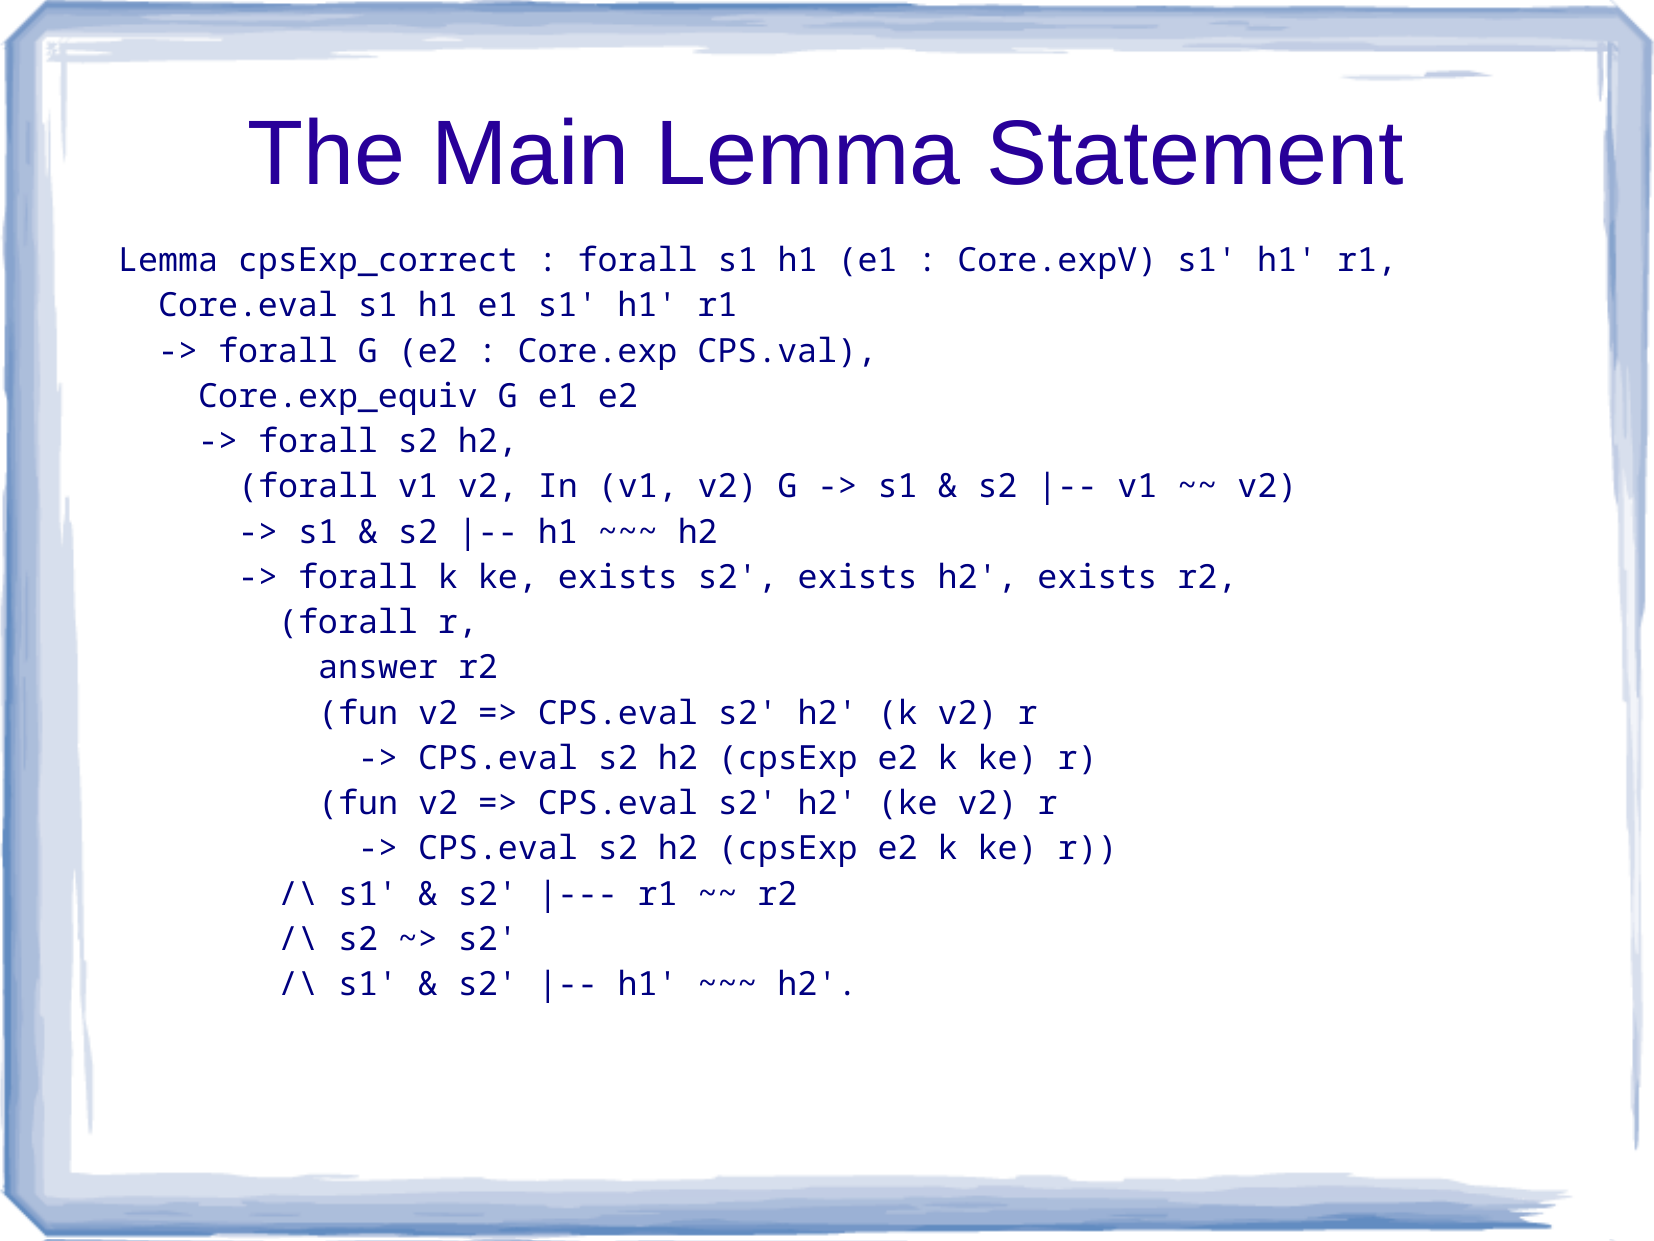

# The Main Lemma Statement
Lemma cpsExp_correct : forall s1 h1 (e1 : Core.expV) s1' h1' r1,
 Core.eval s1 h1 e1 s1' h1' r1
 -> forall G (e2 : Core.exp CPS.val),
 Core.exp_equiv G e1 e2
 -> forall s2 h2,
 (forall v1 v2, In (v1, v2) G -> s1 & s2 |-- v1 ~~ v2)
 -> s1 & s2 |-- h1 ~~~ h2
 -> forall k ke, exists s2', exists h2', exists r2,
 (forall r,
 answer r2
 (fun v2 => CPS.eval s2' h2' (k v2) r
 -> CPS.eval s2 h2 (cpsExp e2 k ke) r)
 (fun v2 => CPS.eval s2' h2' (ke v2) r
 -> CPS.eval s2 h2 (cpsExp e2 k ke) r))
 /\ s1' & s2' |--- r1 ~~ r2
 /\ s2 ~> s2'
 /\ s1' & s2' |-- h1' ~~~ h2'.